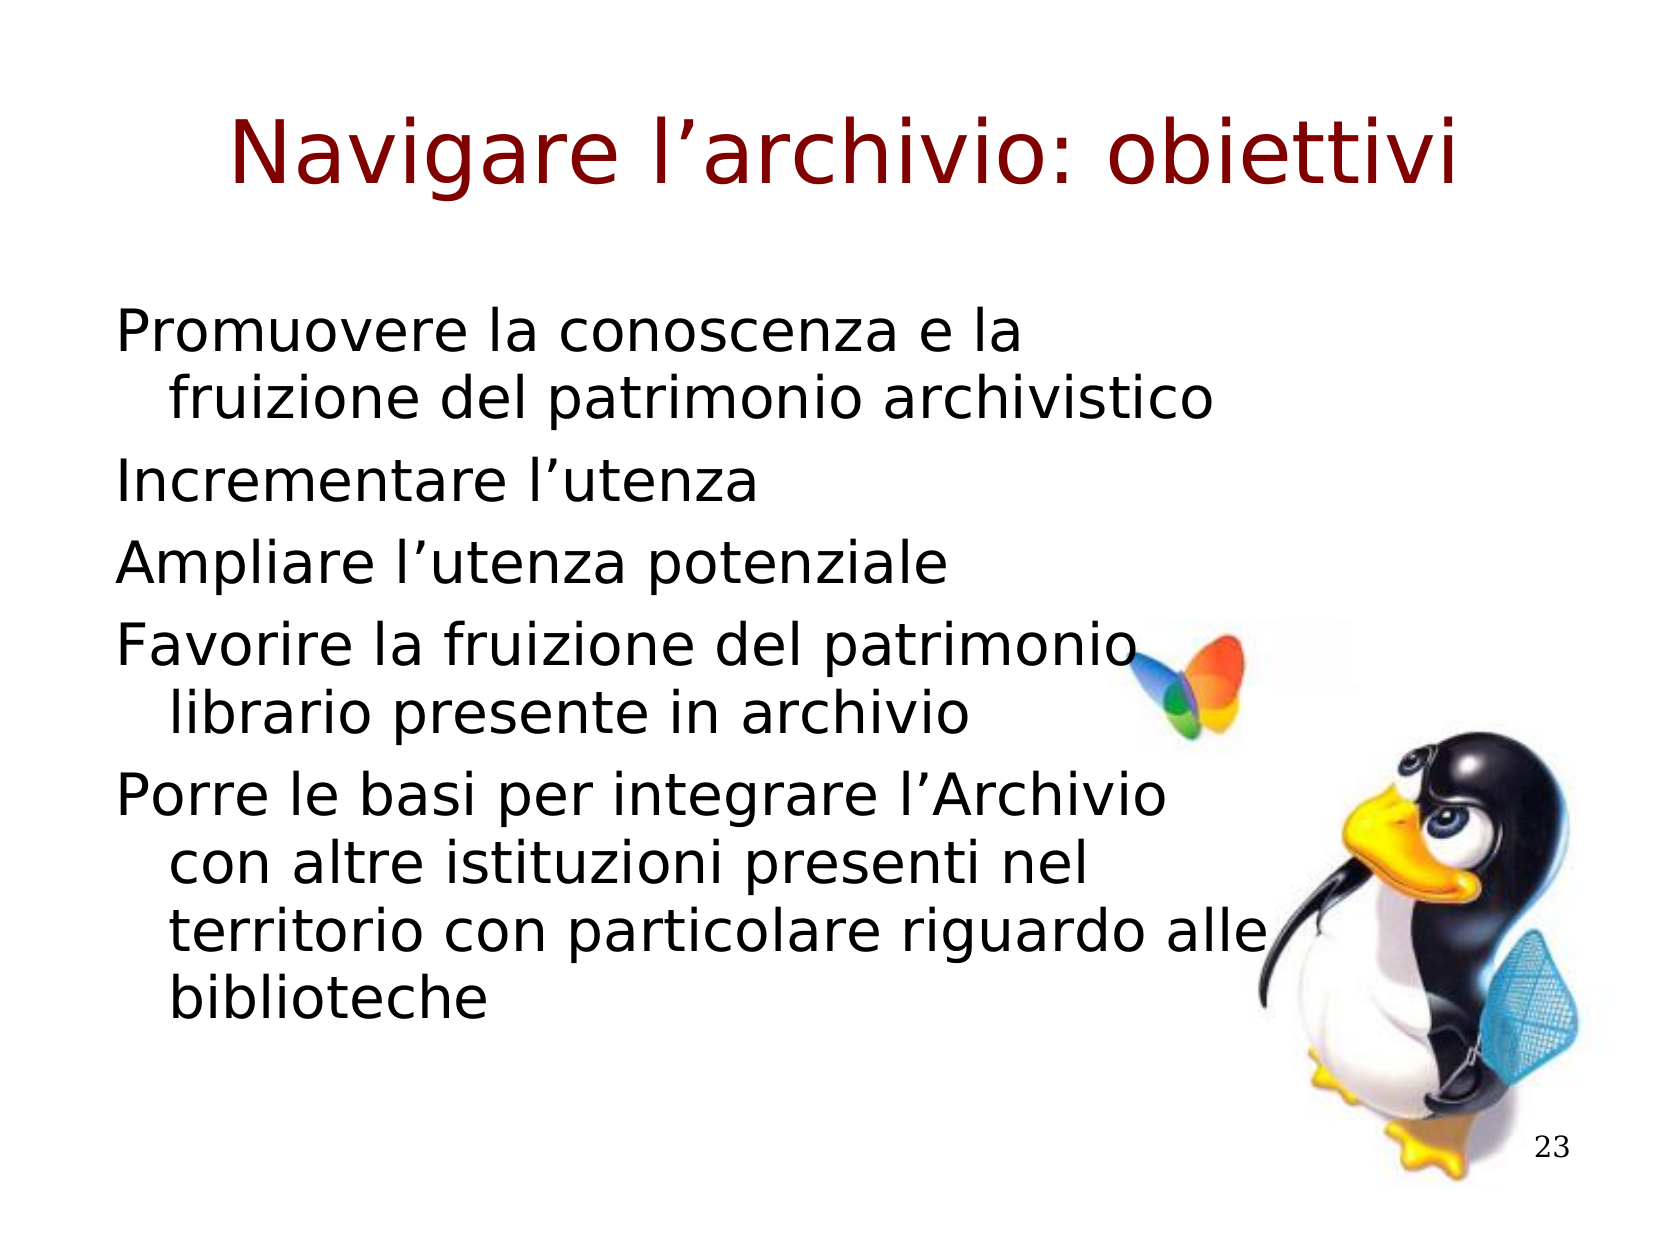

# Navigare l’archivio: obiettivi
Promuovere la conoscenza e la fruizione del patrimonio archivistico
Incrementare l’utenza
Ampliare l’utenza potenziale
Favorire la fruizione del patrimonio librario presente in archivio
Porre le basi per integrare l’Archivio con altre istituzioni presenti nel territorio con particolare riguardo alle biblioteche
23